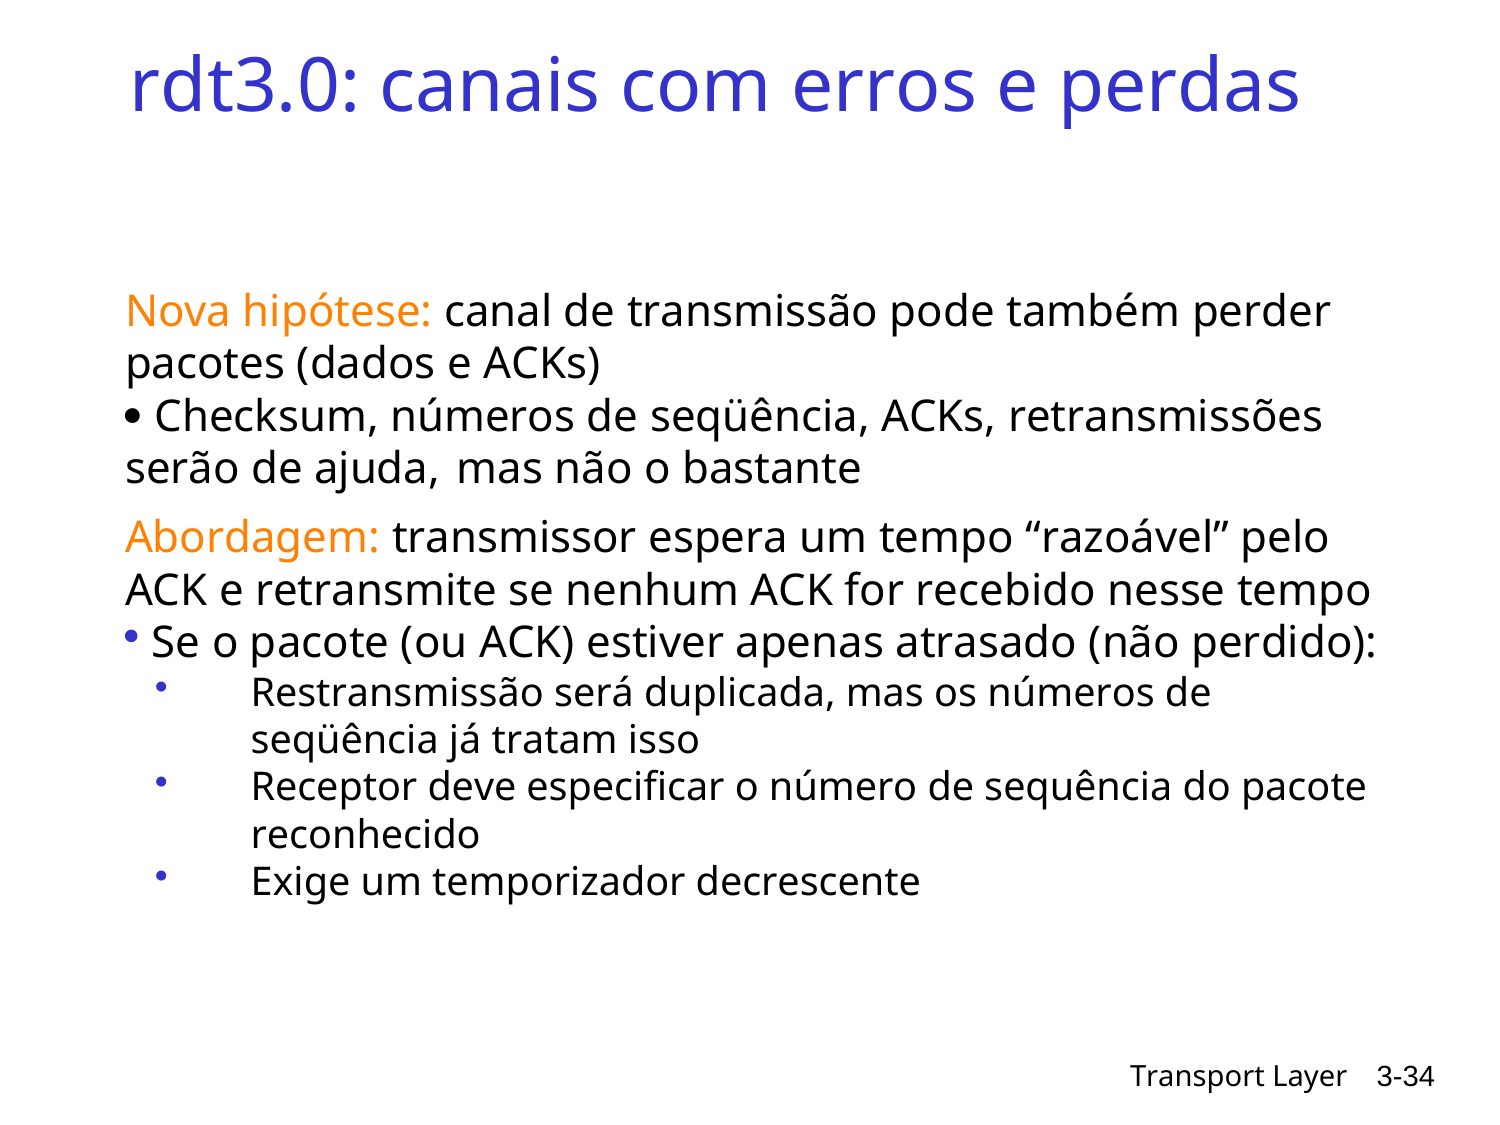

rdt3.0: canais com erros e perdas
# Nova hipótese: canal de transmissão pode também perder pacotes (dados e ACKs)
 Checksum, números de seqüência, ACKs, retransmissões serão de ajuda, 	mas não o bastante
Abordagem: transmissor espera um tempo “razoável” pelo ACK e retransmite se nenhum ACK for recebido nesse tempo
 Se o pacote (ou ACK) estiver apenas atrasado (não perdido):
Restransmissão será duplicada, mas os números de seqüência já tratam isso
Receptor deve especificar o número de sequência do pacote reconhecido
Exige um temporizador decrescente
Transport Layer